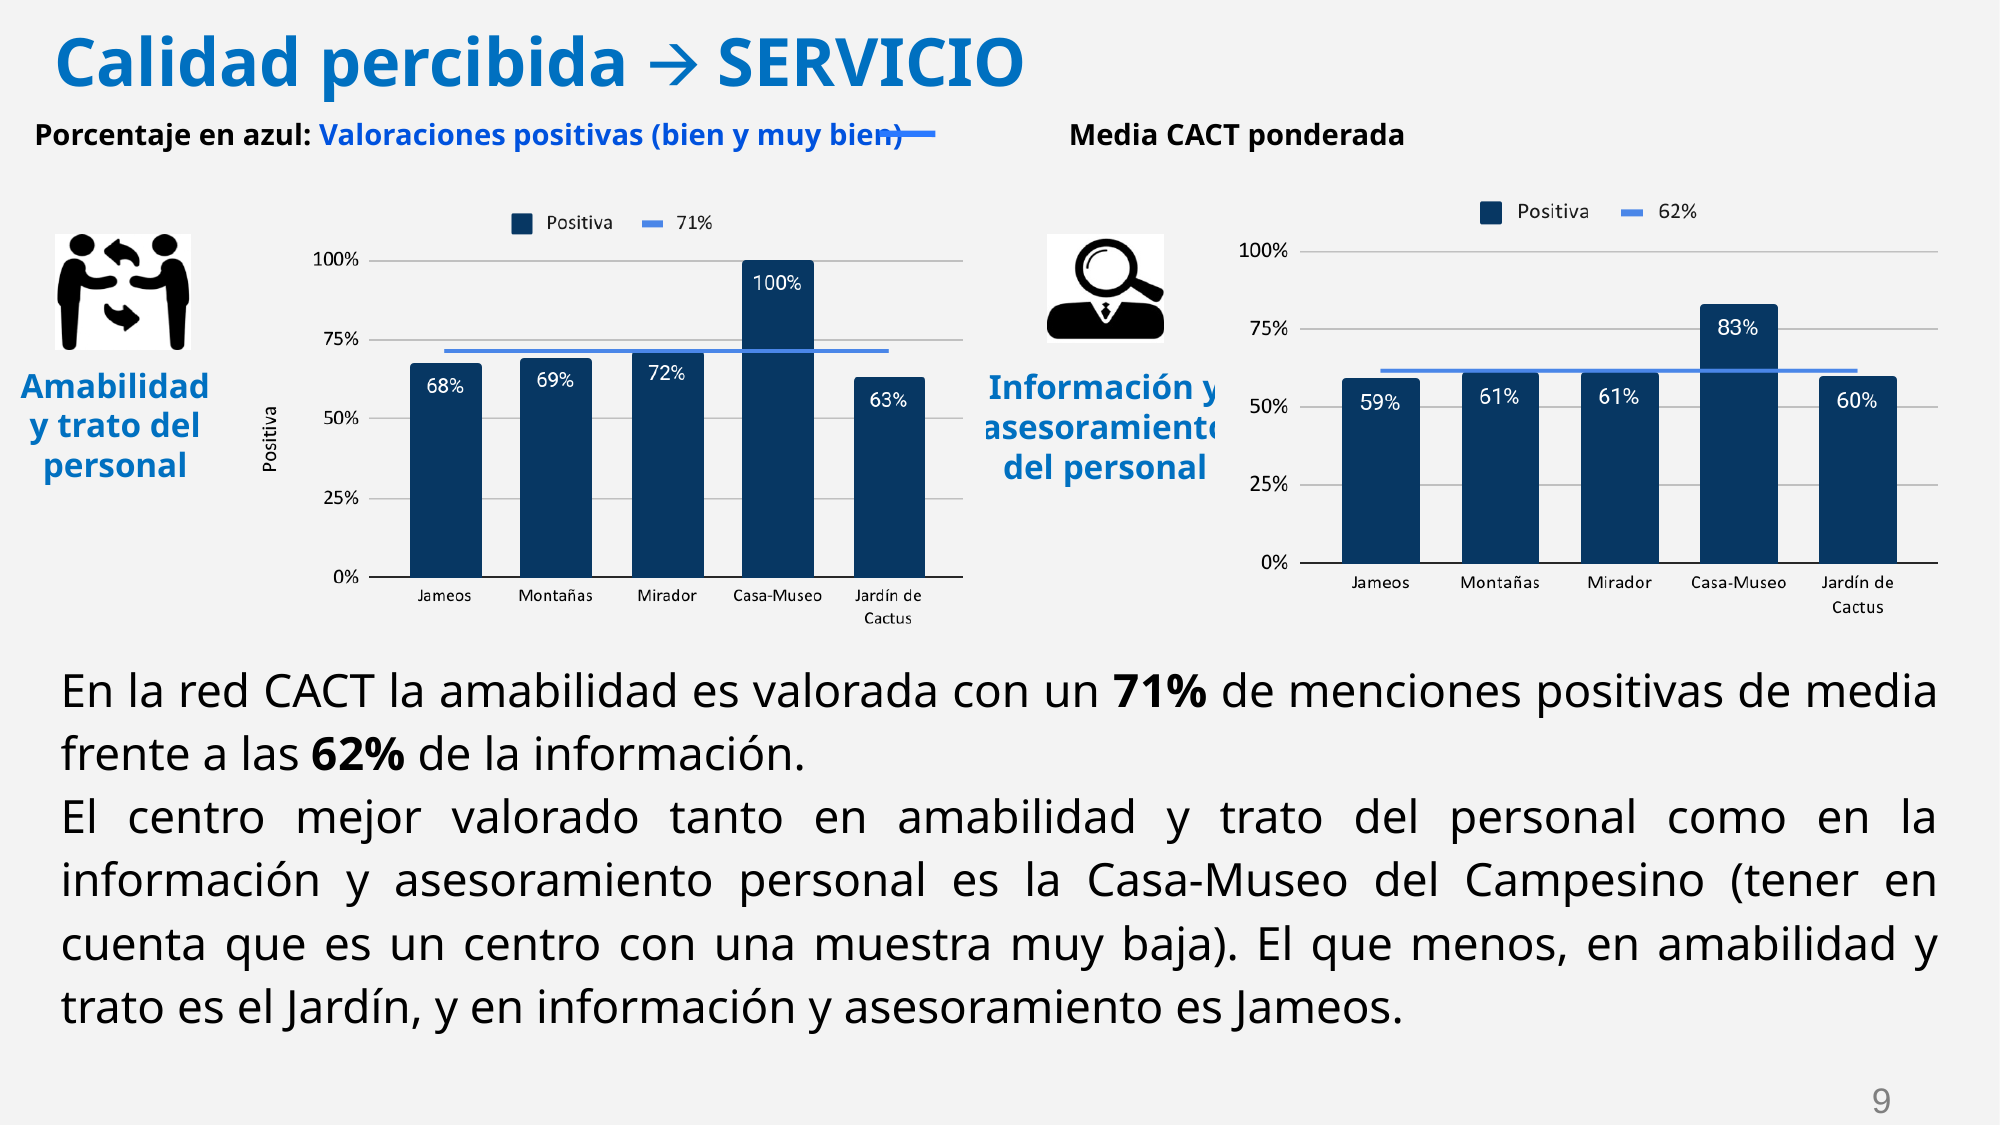

Calidad percibida 🡪 SERVICIO
 Porcentaje en azul: Valoraciones positivas (bien y muy bien) Media CACT ponderada
Amabilidad y trato del personal
Información y asesoramiento del personal
En la red CACT la amabilidad es valorada con un 71% de menciones positivas de media frente a las 62% de la información.
El centro mejor valorado tanto en amabilidad y trato del personal como en la información y asesoramiento personal es la Casa-Museo del Campesino (tener en cuenta que es un centro con una muestra muy baja). El que menos, en amabilidad y trato es el Jardín, y en información y asesoramiento es Jameos.